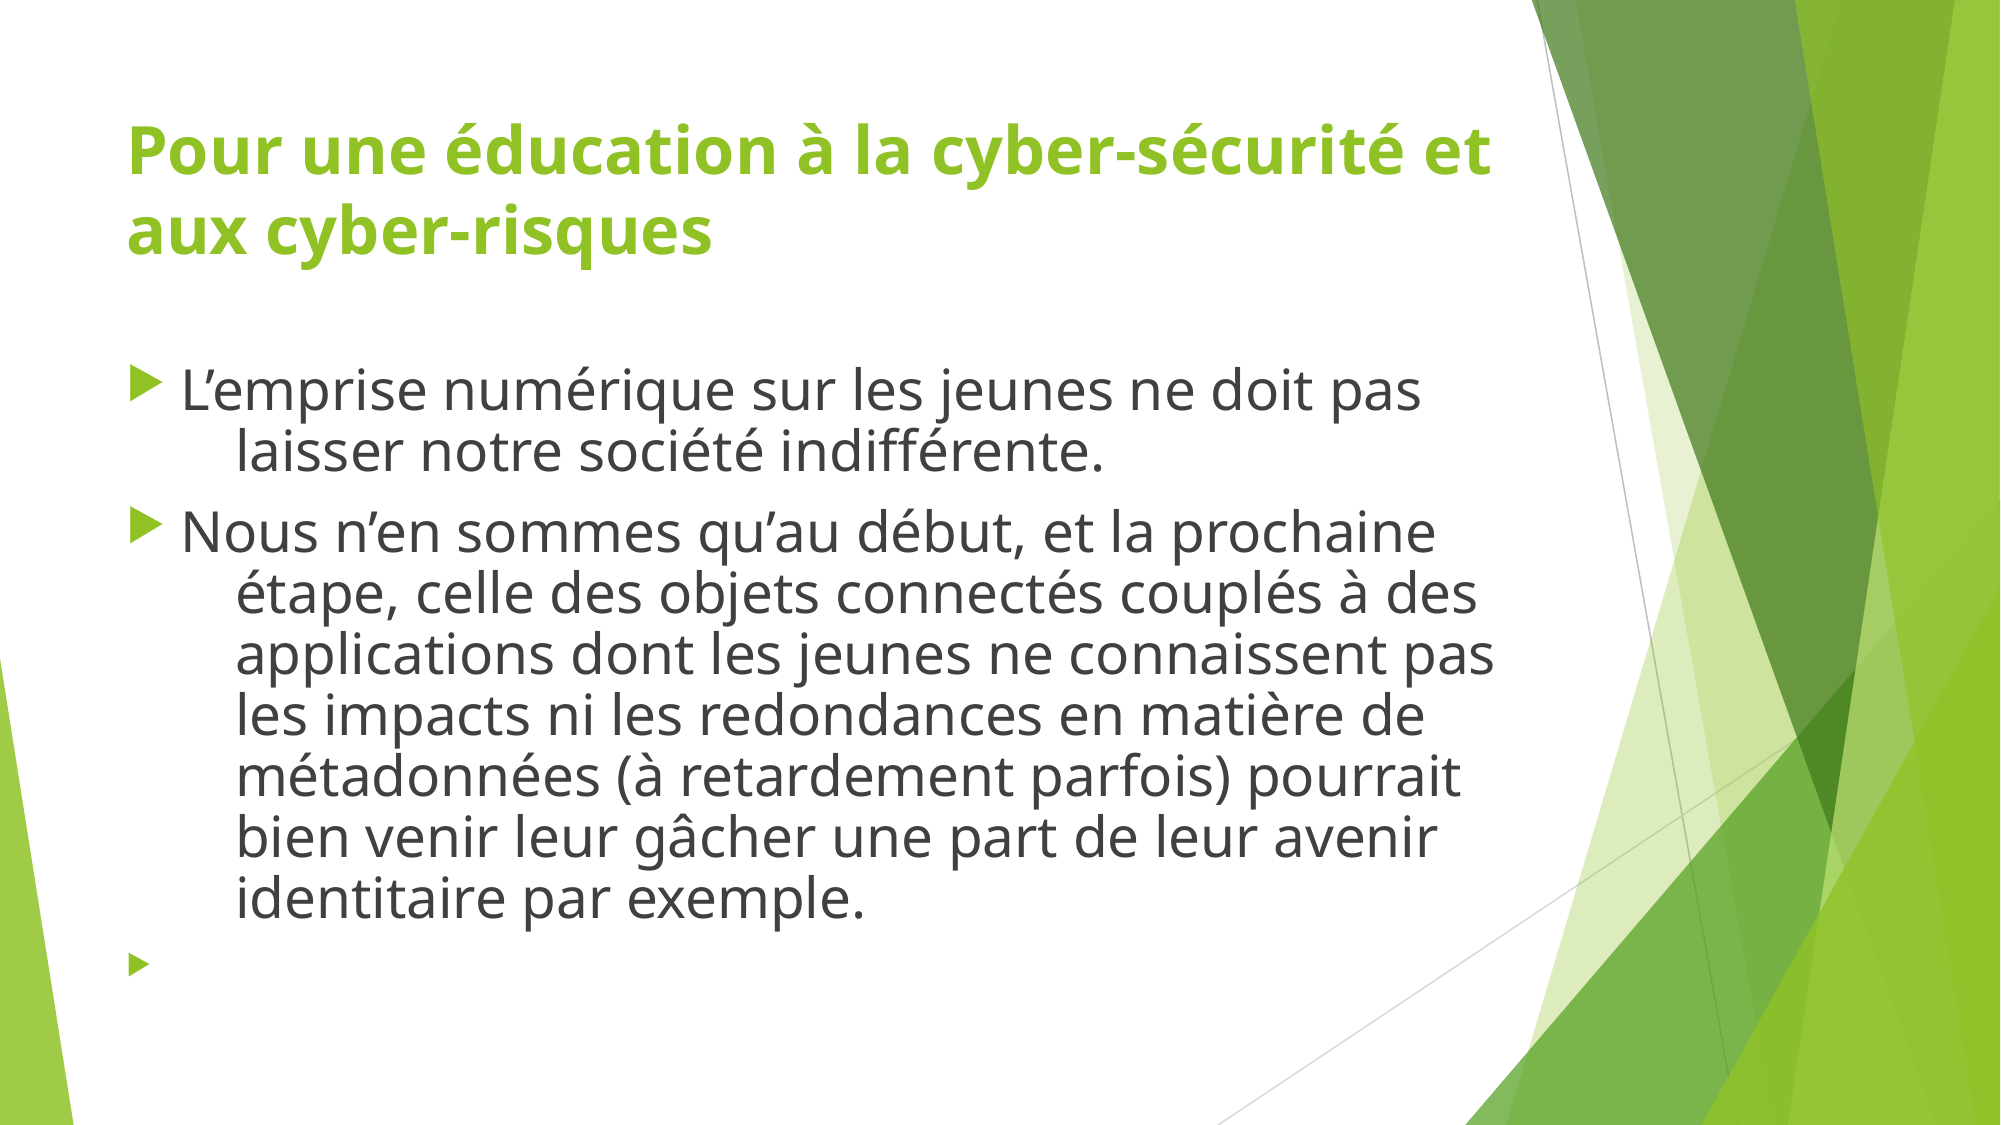

# Pour une éducation à la cyber-sécurité et aux cyber-risques
L’emprise numérique sur les jeunes ne doit pas laisser notre société indifférente.
Nous n’en sommes qu’au début, et la prochaine étape, celle des objets connectés couplés à des applications dont les jeunes ne connaissent pas les impacts ni les redondances en matière de métadonnées (à retardement parfois) pourrait bien venir leur gâcher une part de leur avenir identitaire par exemple.